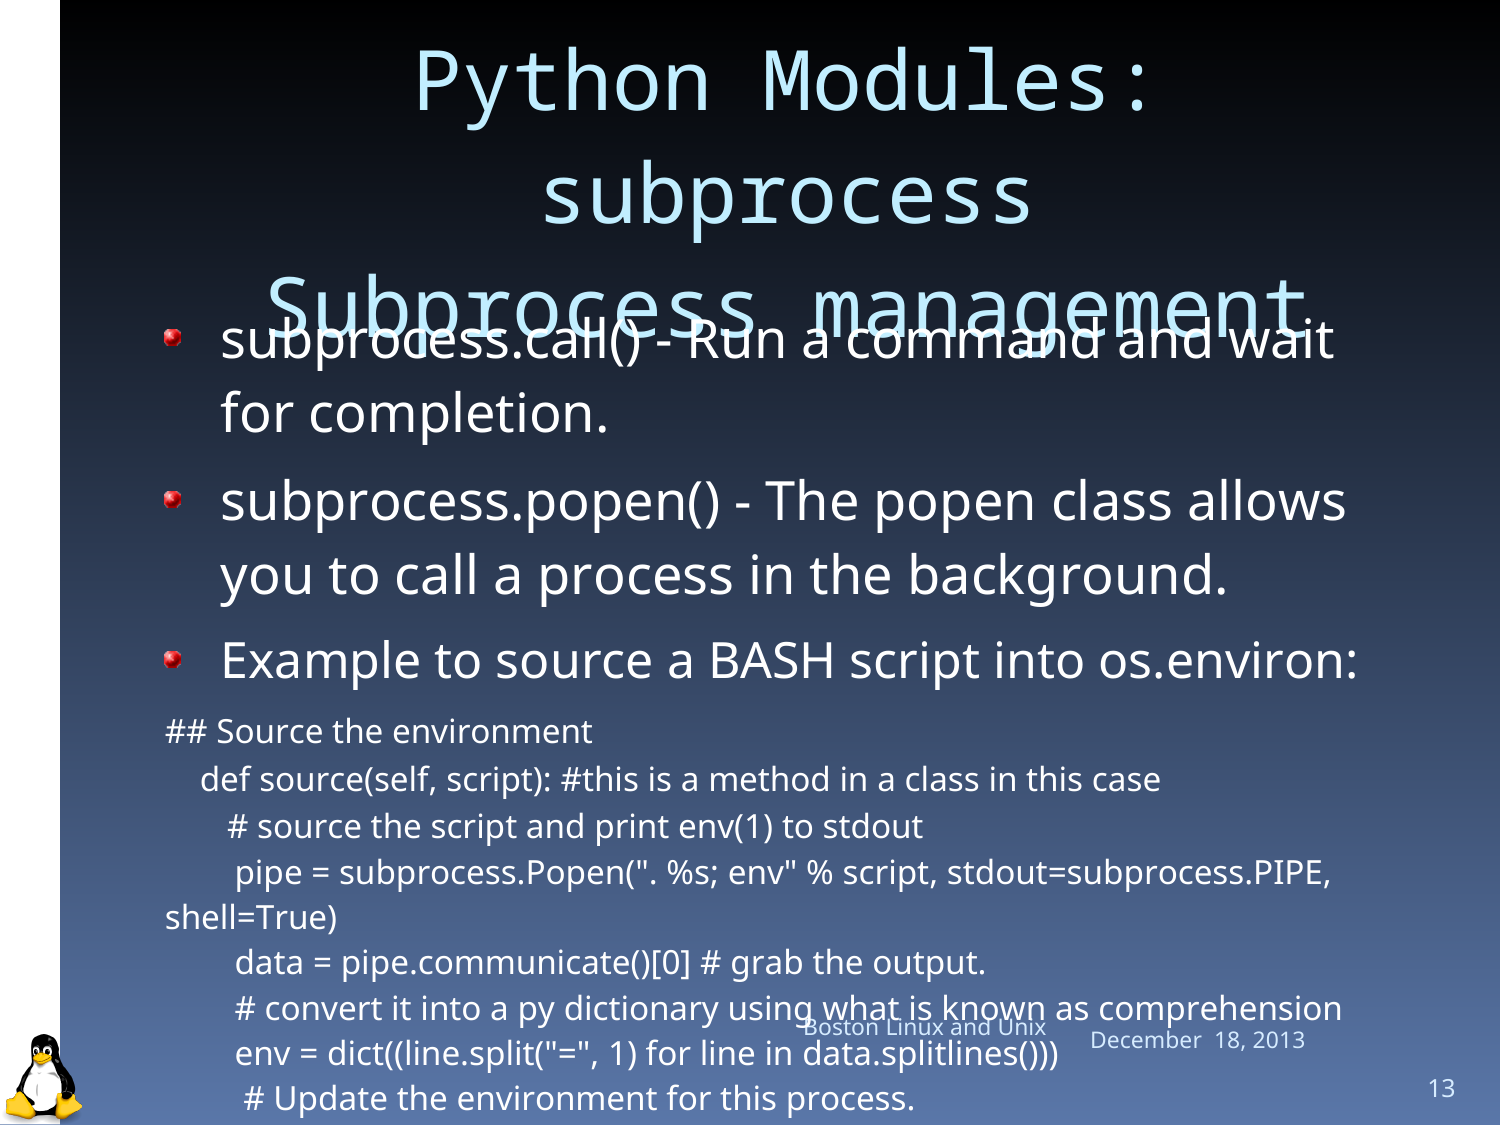

# Python Modules: subprocess Subprocess management
subprocess.call() - Run a command and wait for completion.
subprocess.popen() - The popen class allows you to call a process in the background.
Example to source a BASH script into os.environ:
## Source the environment
 def source(self, script): #this is a method in a class in this case
	 # source the script and print env(1) to stdout
 pipe = subprocess.Popen(". %s; env" % script, stdout=subprocess.PIPE, shell=True)
 data = pipe.communicate()[0] # grab the output.
 # convert it into a py dictionary using what is known as comprehension
 env = dict((line.split("=", 1) for line in data.splitlines()))
 # Update the environment for this process.
 os.environ.update(env)
December 18, 2013
13